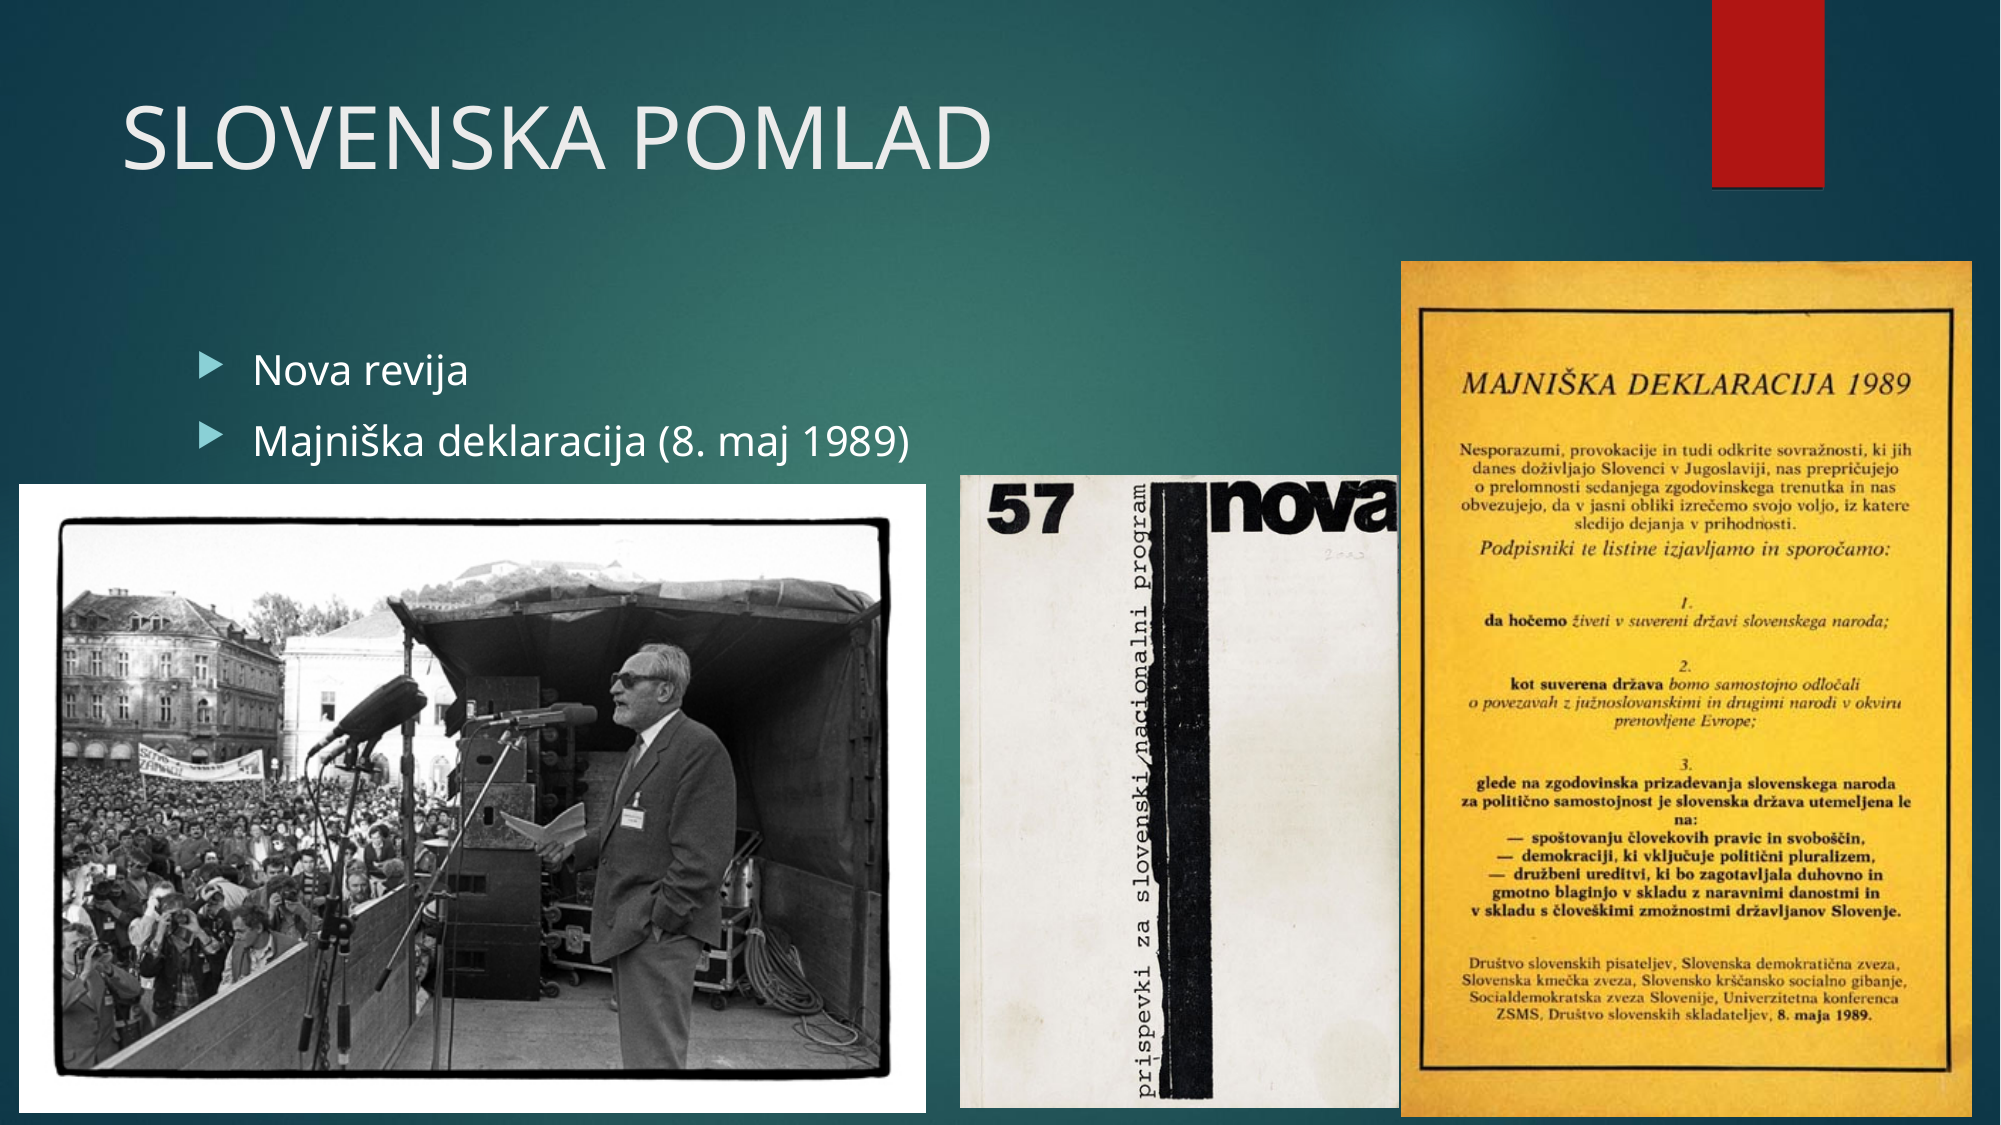

# SLOVENSKA POMLAD
Nova revija
Majniška deklaracija (8. maj 1989)